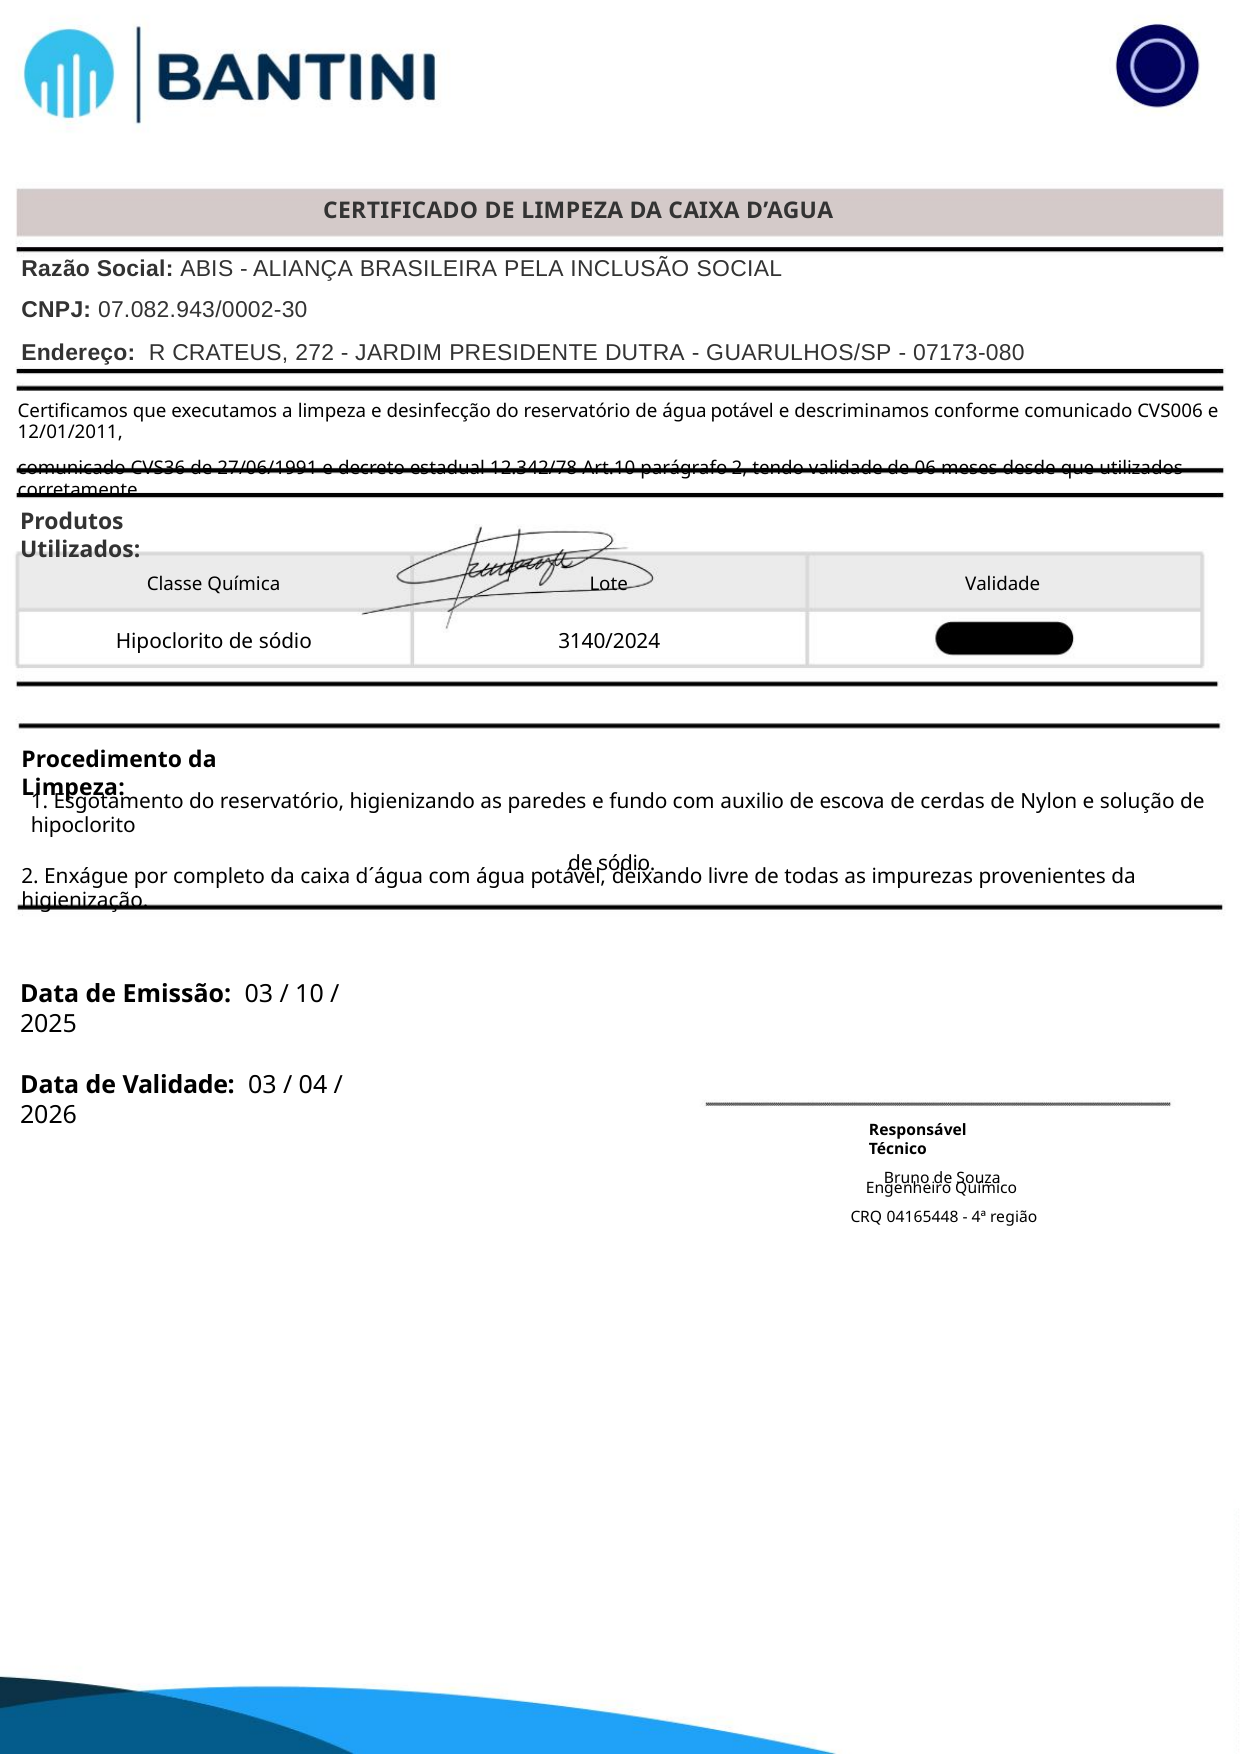

CERTIFICADO DE LIMPEZA DA CAIXA D’AGUA
Razão Social: ABIS - ALIANÇA BRASILEIRA PELA INCLUSÃO SOCIAL
CNPJ: 07.082.943/0002-30
Endereço: R CRATEUS, 272 - JARDIM PRESIDENTE DUTRA - GUARULHOS/SP - 07173-080
Certificamos que executamos a limpeza e desinfecção do reservatório de água potável e descriminamos conforme comunicado CVS006 e 12/01/2011,
comunicado CVS36 de 27/06/1991 e decreto estadual 12.342/78 Art.10 parágrafo 2, tendo validade de 06 meses desde que utilizados corretamente.
Produtos Utilizados:
Classe Química
Lote
Validade
09/05/2026
Hipoclorito de sódio
3140/2024
Procedimento da Limpeza:
1. Esgotamento do reservatório, higienizando as paredes e fundo com auxilio de escova de cerdas de Nylon e solução de hipoclorito
de sódio.
2. Enxágue por completo da caixa d´água com água potável, deixando livre de todas as impurezas provenientes da higienização.
Data de Emissão: 03 / 10 / 2025
Data de Validade: 03 / 04 / 2026
Responsável Técnico
Bruno de Souza
Engenheiro Químico
CRQ 04165448 - 4ª região